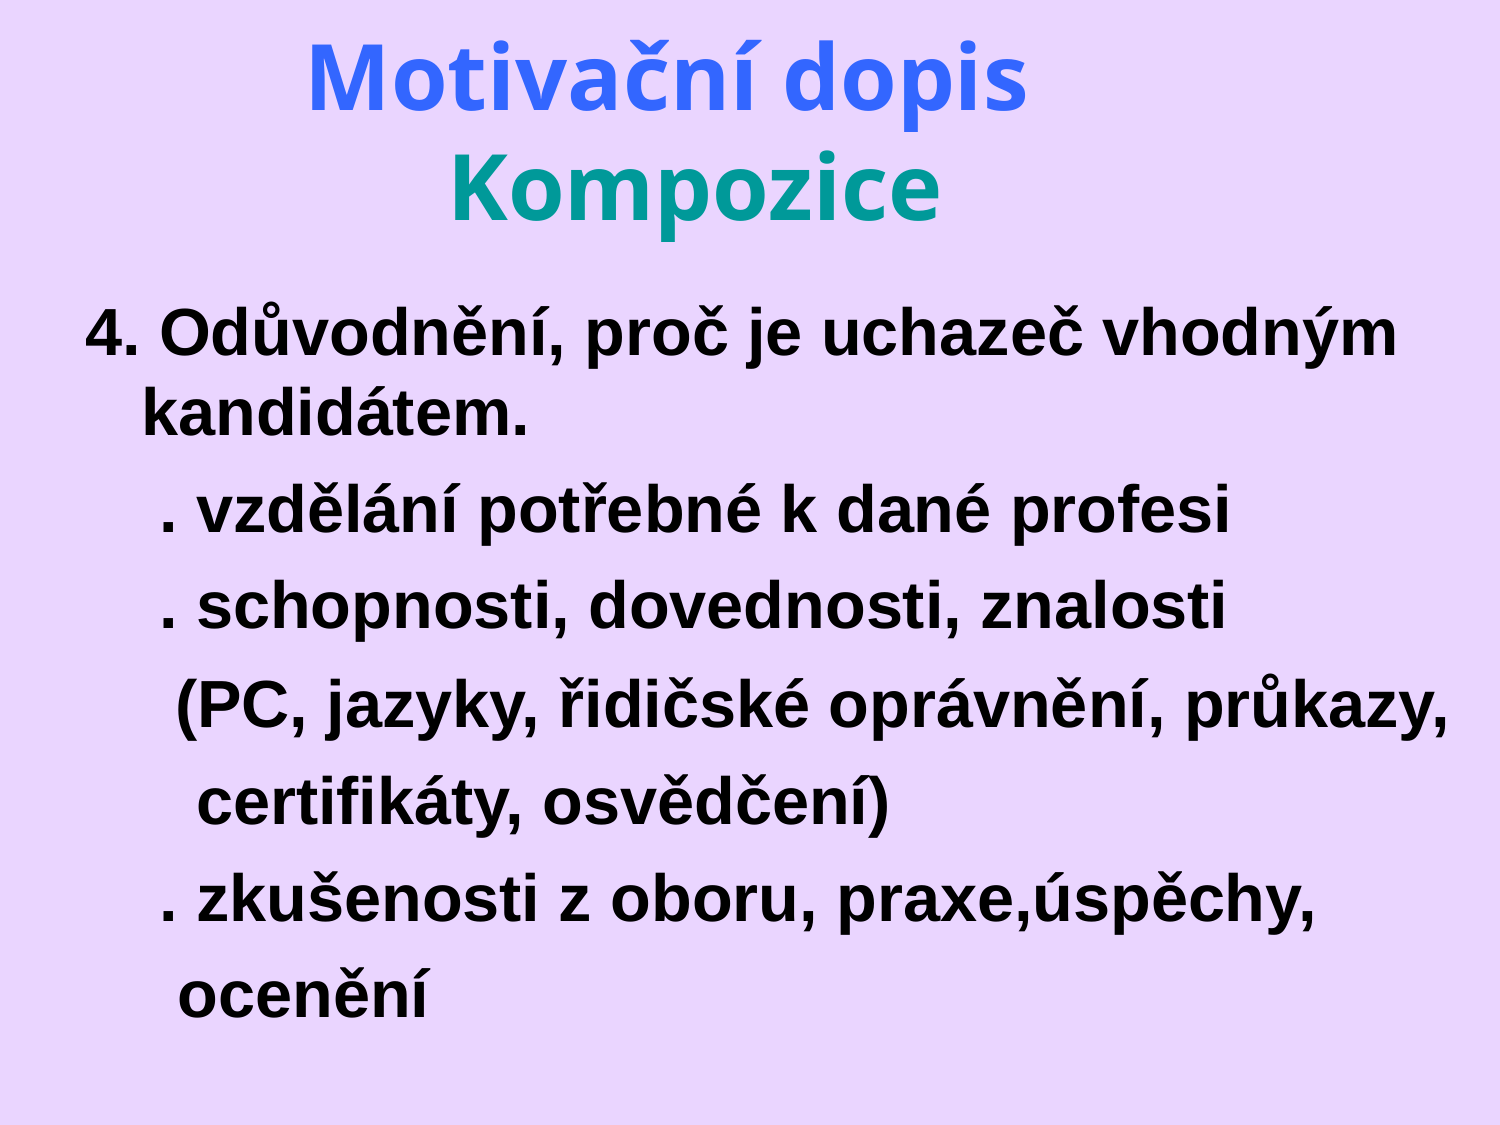

# Motivační dopis Kompozice
4. Odůvodnění, proč je uchazeč vhodným 	kandidátem.
 . vzdělání potřebné k dané profesi
 . schopnosti, dovednosti, znalosti
 (PC, jazyky, řidičské oprávnění, průkazy,
 certifikáty, osvědčení)
 . zkušenosti z oboru, praxe,úspěchy,
 ocenění